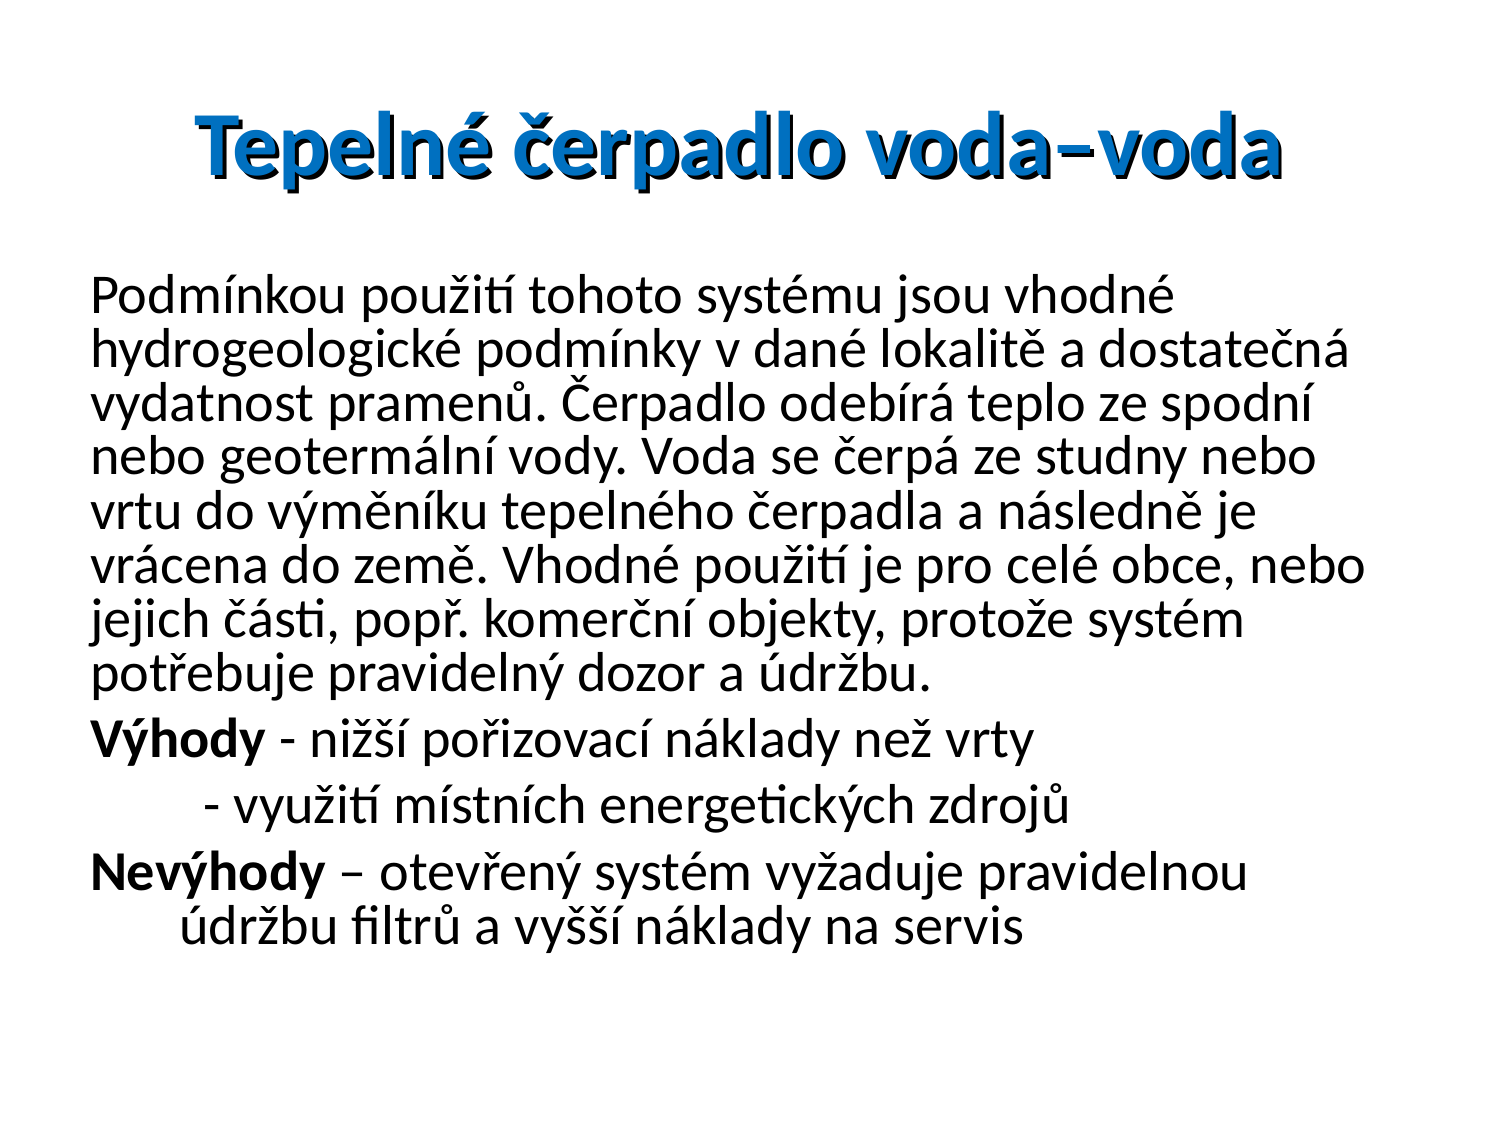

# Tepelné čerpadlo voda–voda
Podmínkou použití tohoto systému jsou vhodné hydrogeologické podmínky v dané lokalitě a dostatečná vydatnost pramenů. Čerpadlo odebírá teplo ze spodní nebo geotermální vody. Voda se čerpá ze studny nebo vrtu do výměníku tepelného čerpadla a následně je vrácena do země. Vhodné použití je pro celé obce, nebo jejich části, popř. komerční objekty, protože systém potřebuje pravidelný dozor a údržbu.
Výhody - nižší pořizovací náklady než vrty
	 - využití místních energetických zdrojů
Nevýhody – otevřený systém vyžaduje pravidelnou 	 	 údržbu filtrů a vyšší náklady na servis